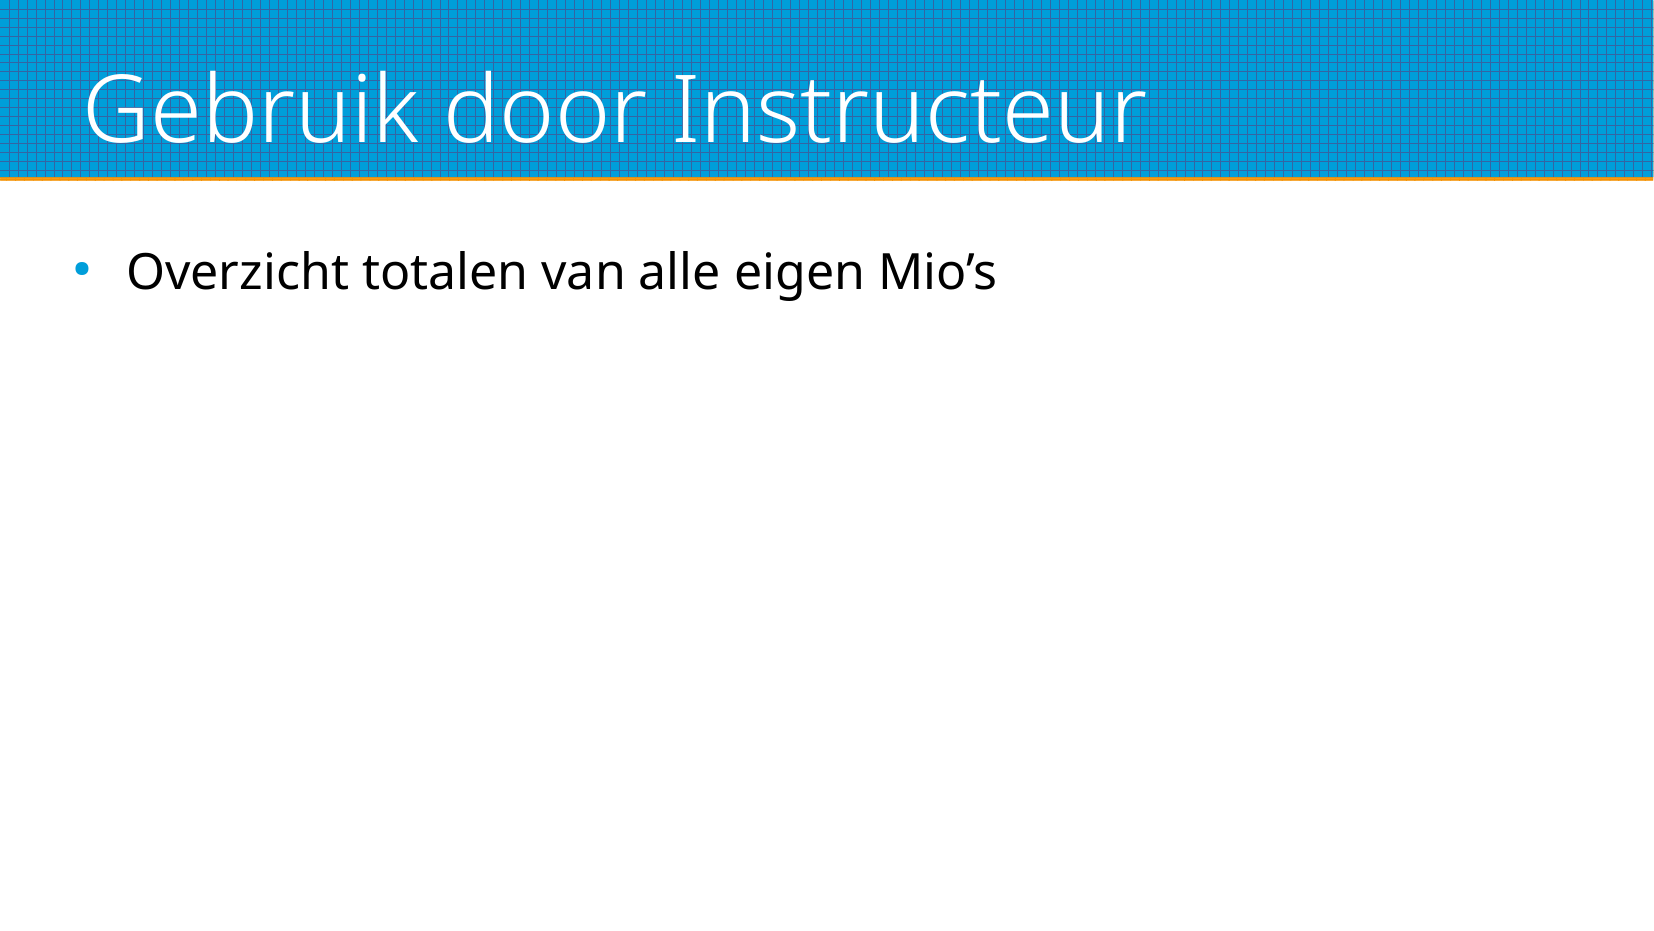

# Gebruik door Instructeur
Overzicht totalen van alle eigen Mio’s